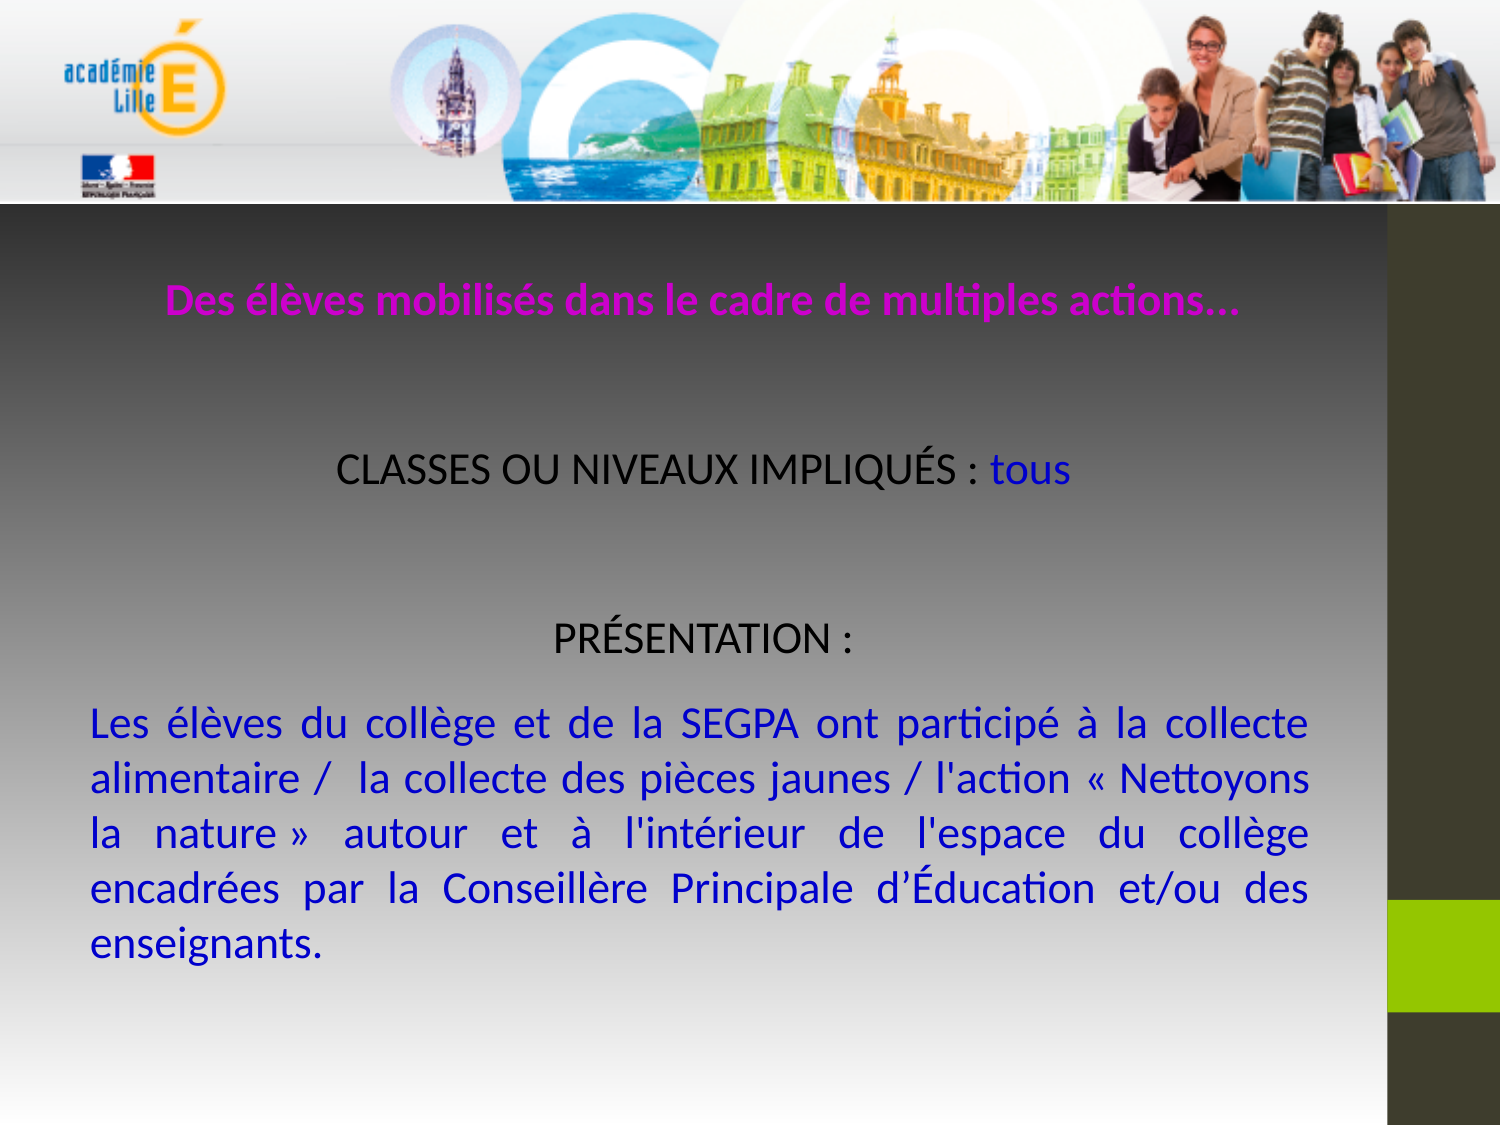

# Des élèves mobilisés dans le cadre de multiples actions...
CLASSES OU NIVEAUX IMPLIQUÉS : tous
PRÉSENTATION :
Les élèves du collège et de la SEGPA ont participé à la collecte alimentaire / la collecte des pièces jaunes / l'action « Nettoyons la nature » autour et à l'intérieur de l'espace du collège encadrées par la Conseillère Principale d’Éducation et/ou des enseignants.